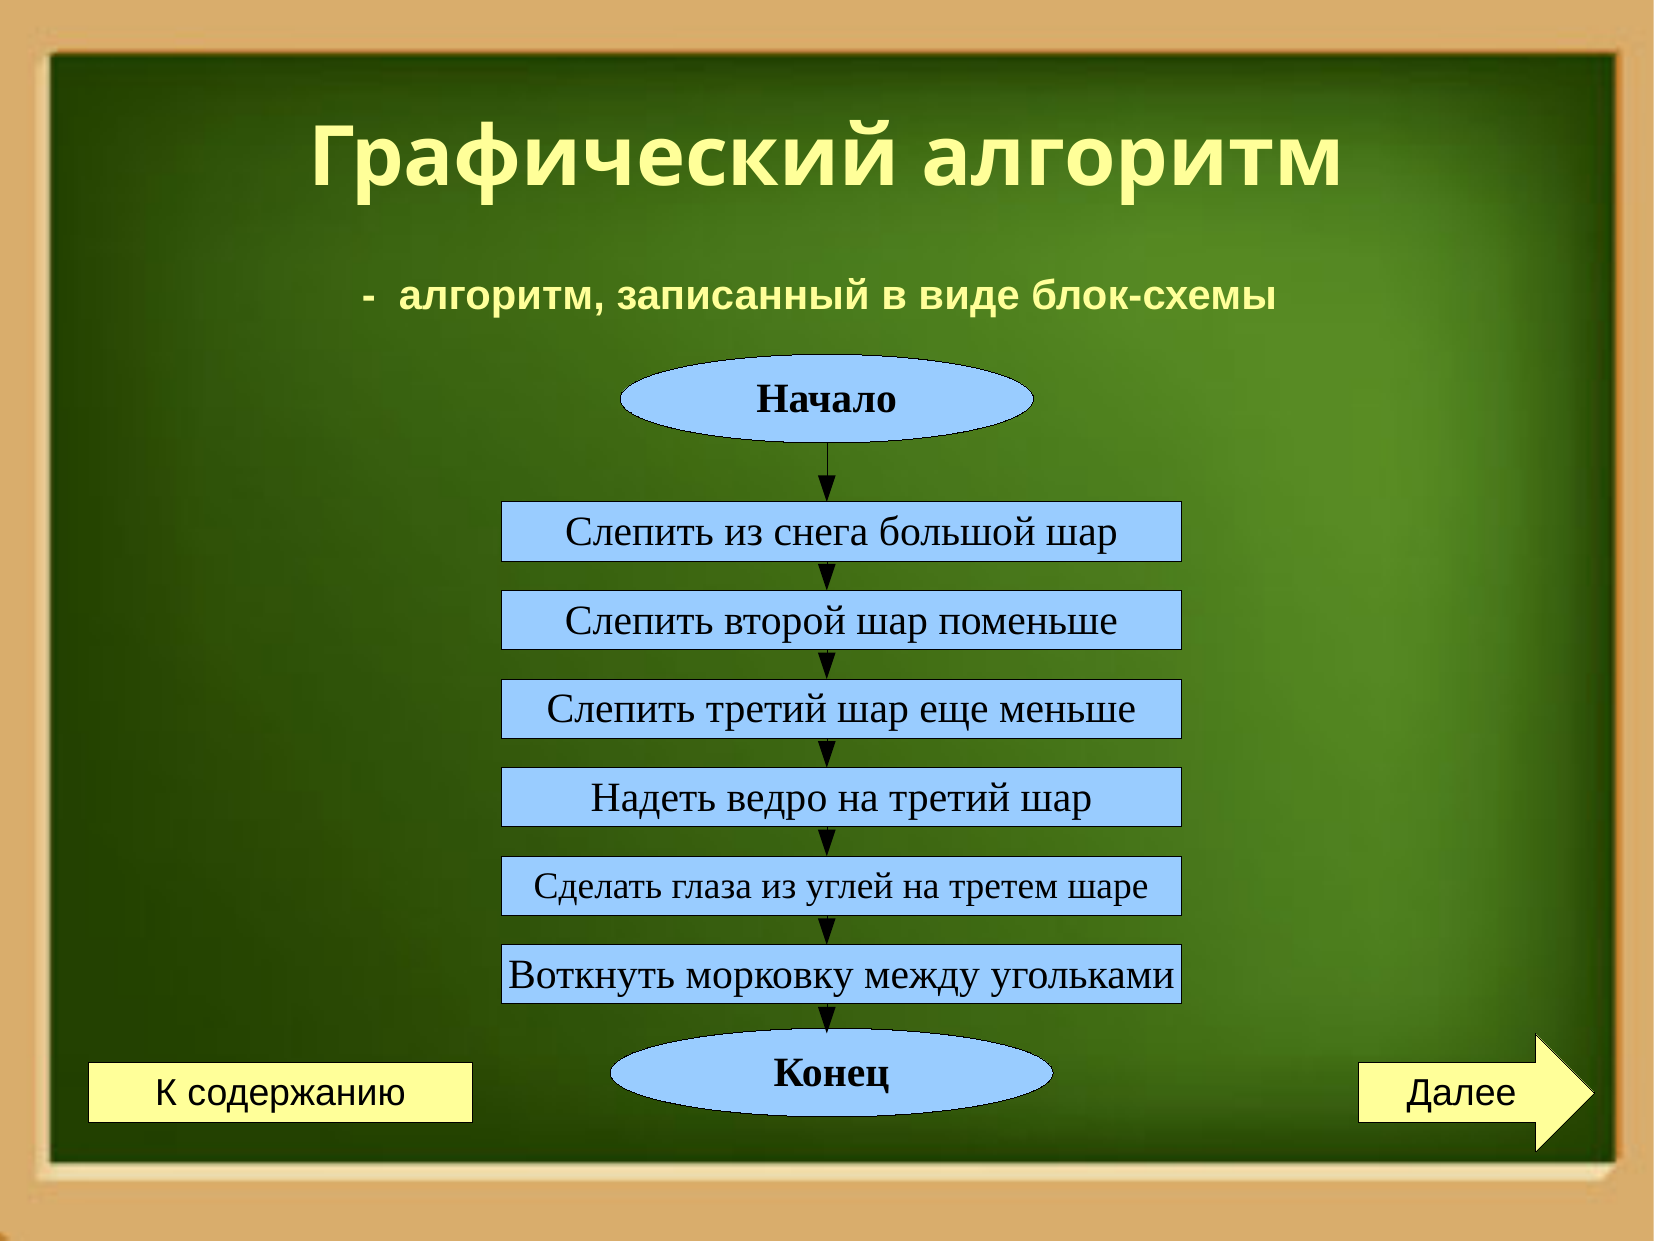

# Графический алгоритм
 - алгоритм, записанный в виде блок-схемы
Начало
Слепить из снега большой шар
Слепить второй шар поменьше
Слепить третий шар еще меньше
Надеть ведро на третий шар
Сделать глаза из углей на третем шаре
Воткнуть морковку между угольками
Конец
Далее
К содержанию